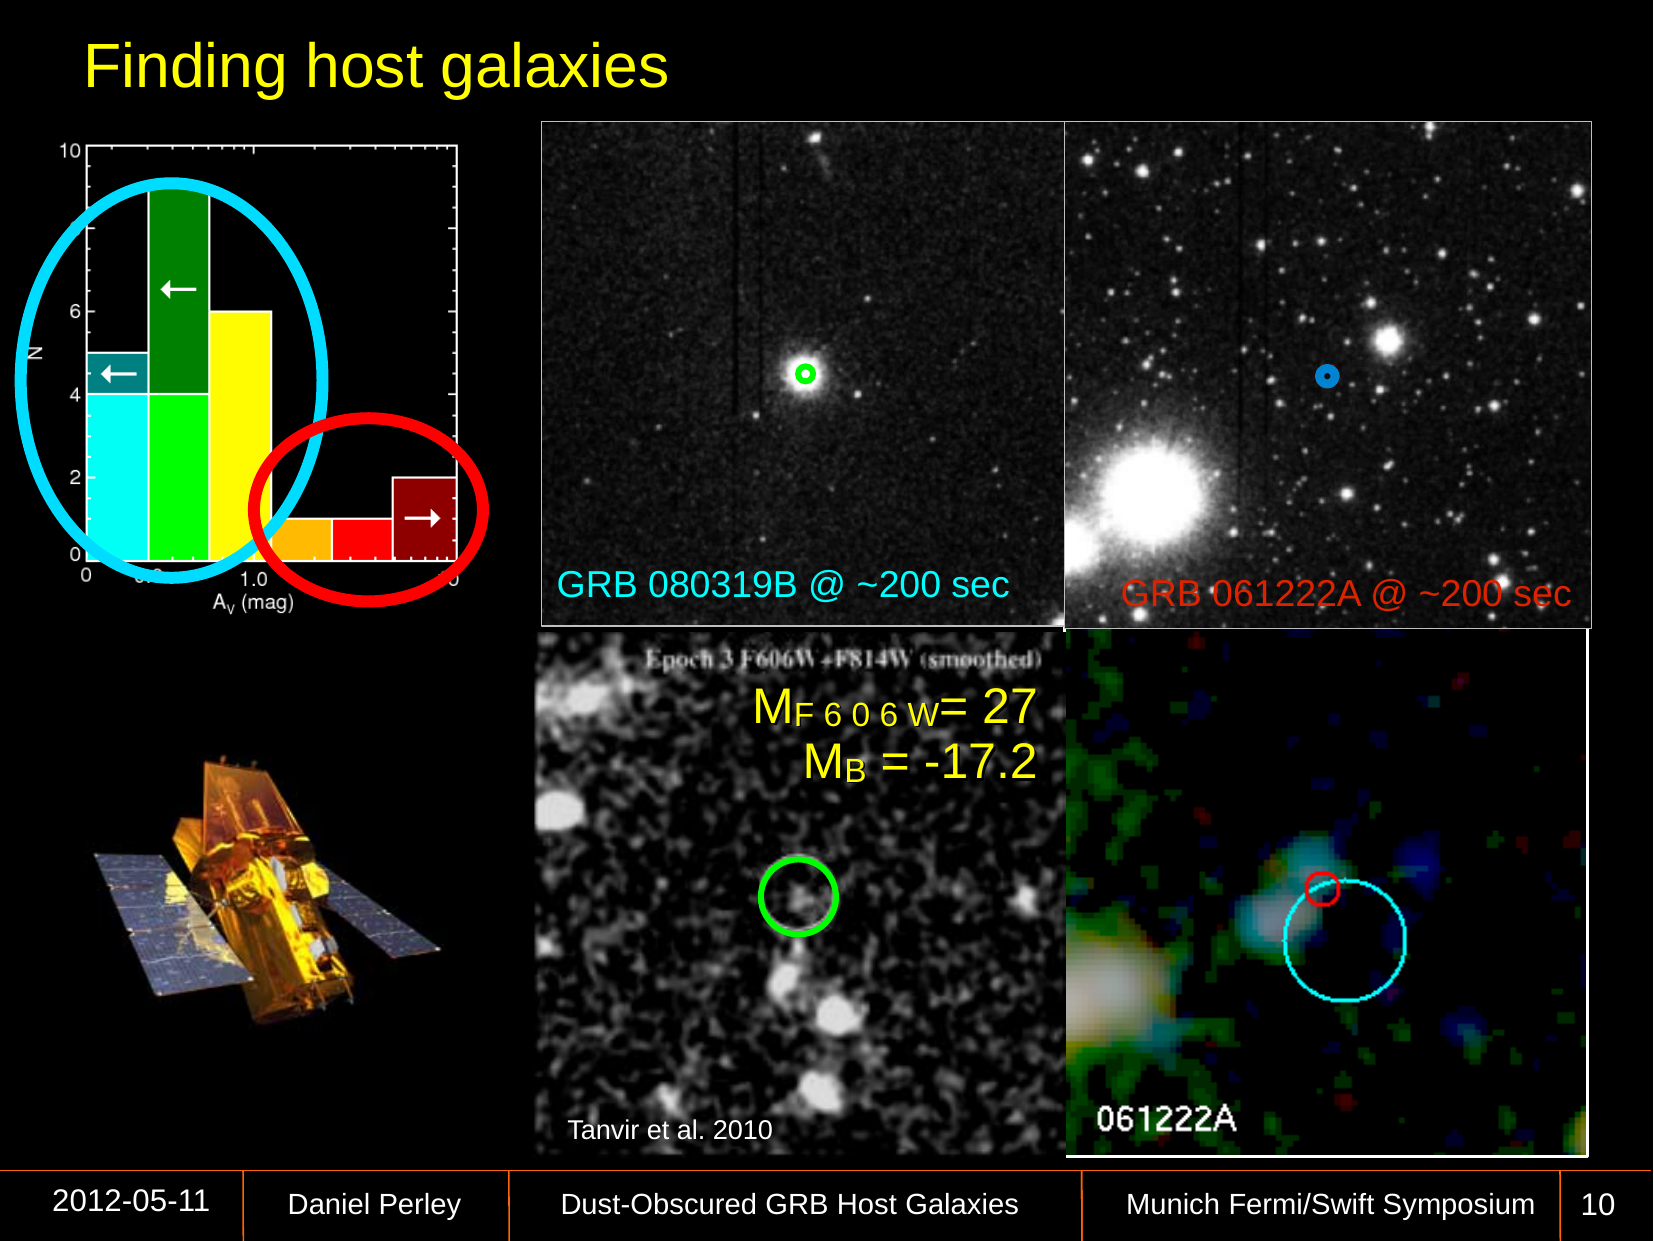

# Finding host galaxies
GRB 080319B @ ~200 sec
GRB 061222A @ ~200 sec
MF 6 0 6 W= 27
MB = -17.2
Tanvir et al. 2010
2012-05-11
10